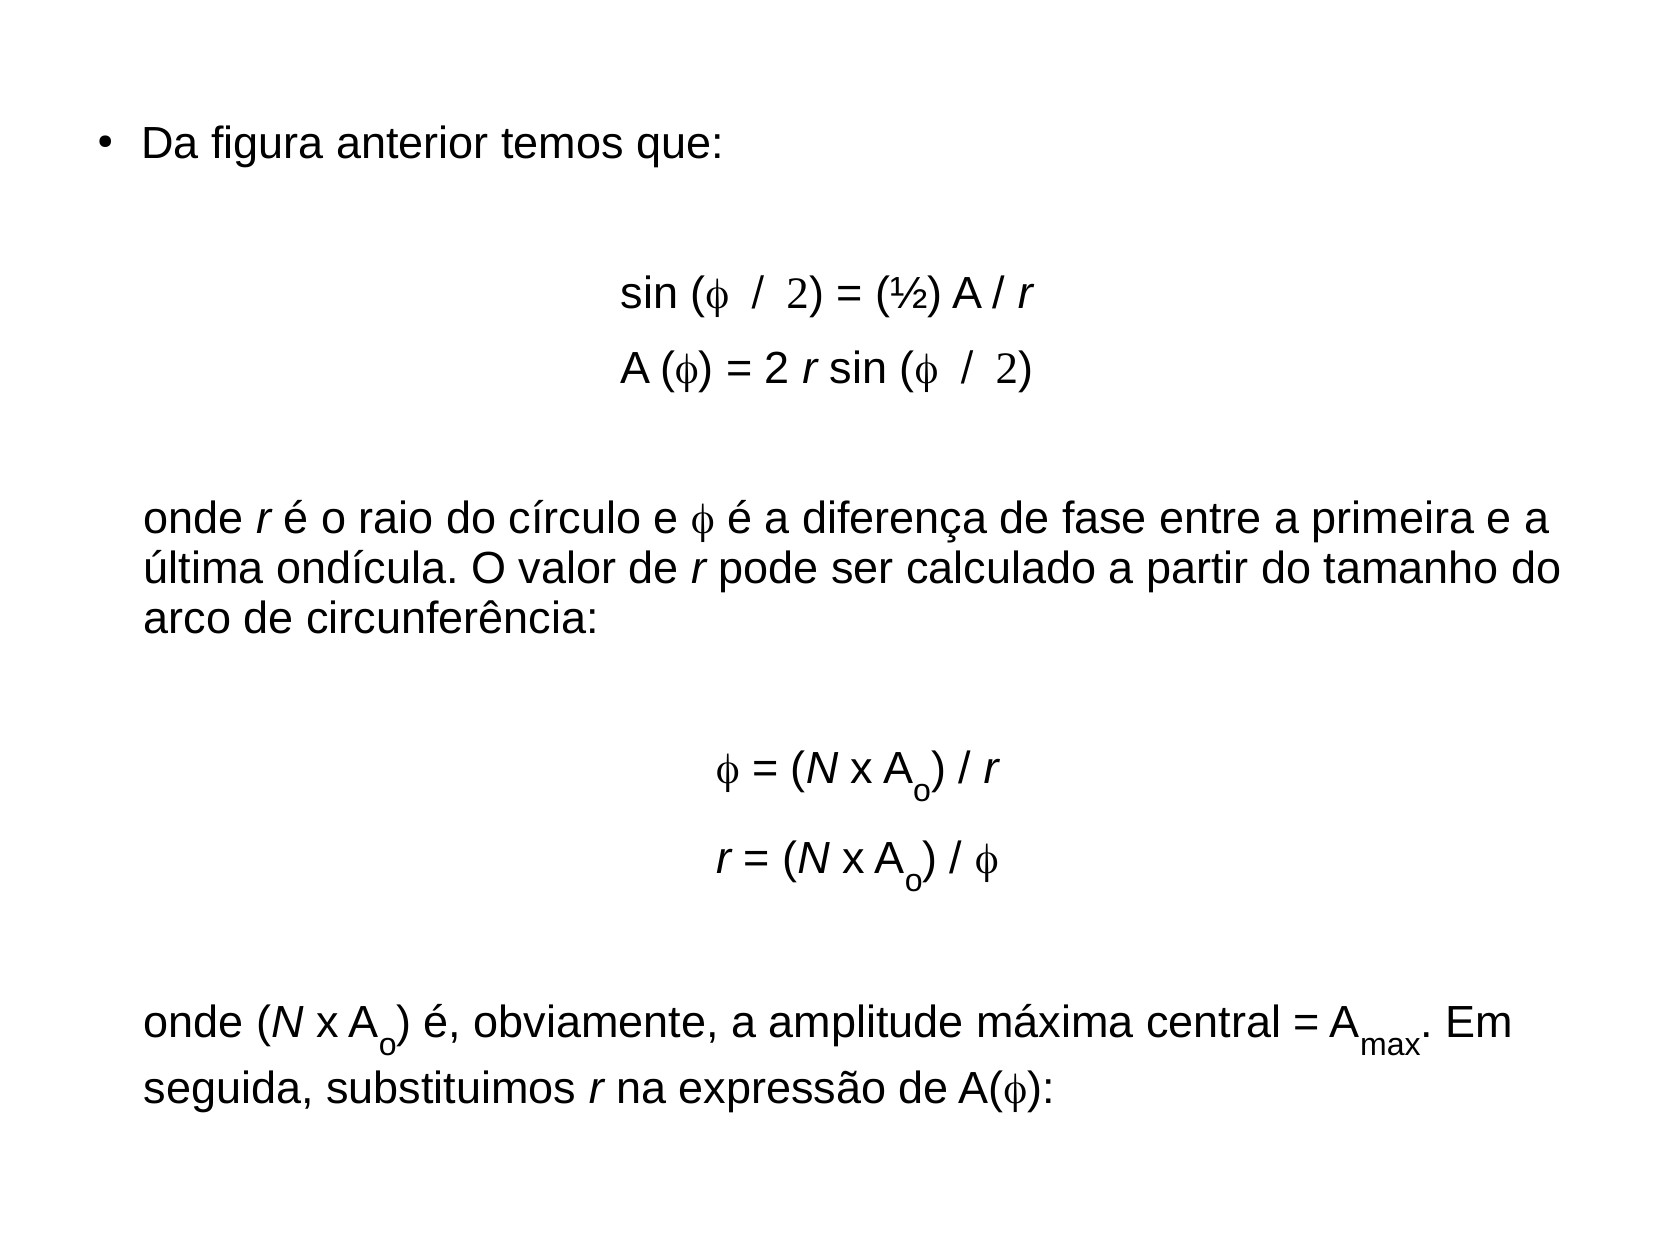

#
Da figura anterior temos que:
sin (f / 2) = (½) A / r
A (f) = 2 r sin (f / 2)
onde r é o raio do círculo e f é a diferença de fase entre a primeira e a última ondícula. O valor de r pode ser calculado a partir do tamanho do arco de circunferência:
f = (N x Ao) / r
r = (N x Ao) / f
onde (N x Ao) é, obviamente, a amplitude máxima central = Amax. Em seguida, substituimos r na expressão de A(f):